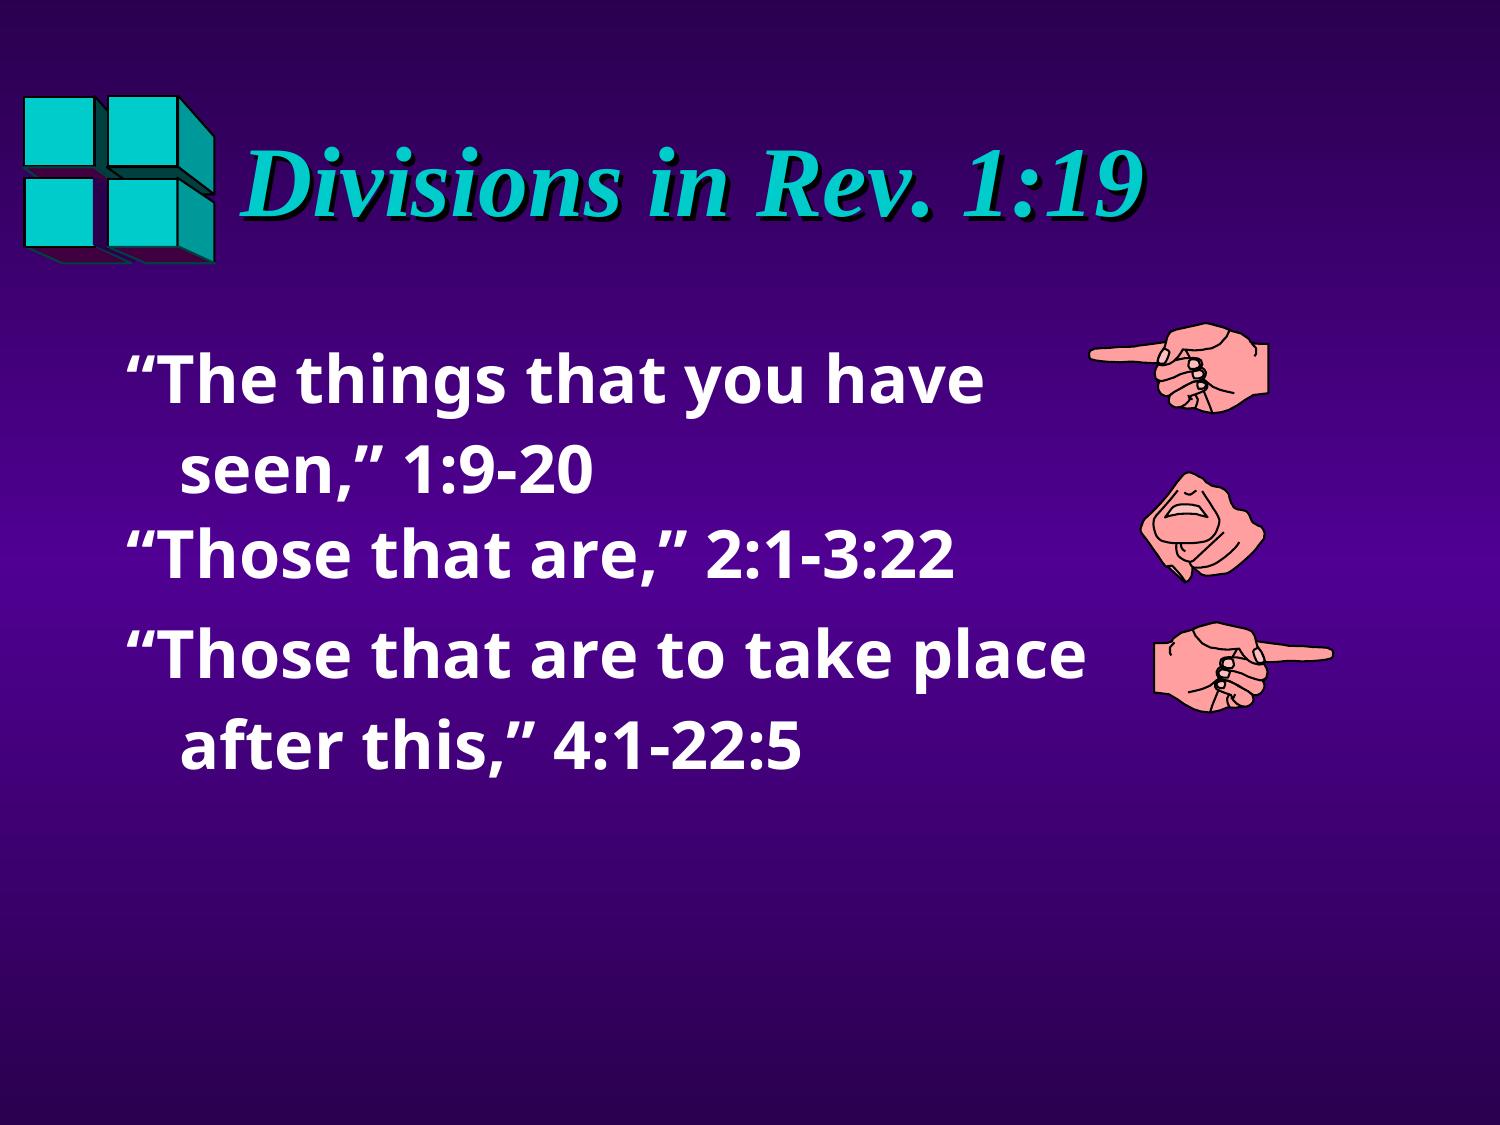

# Divisions in Rev. 1:19
“The things that you have seen,” 1:9-20
“Those that are,” 2:1-3:22
“Those that are to take place after this,” 4:1-22:5